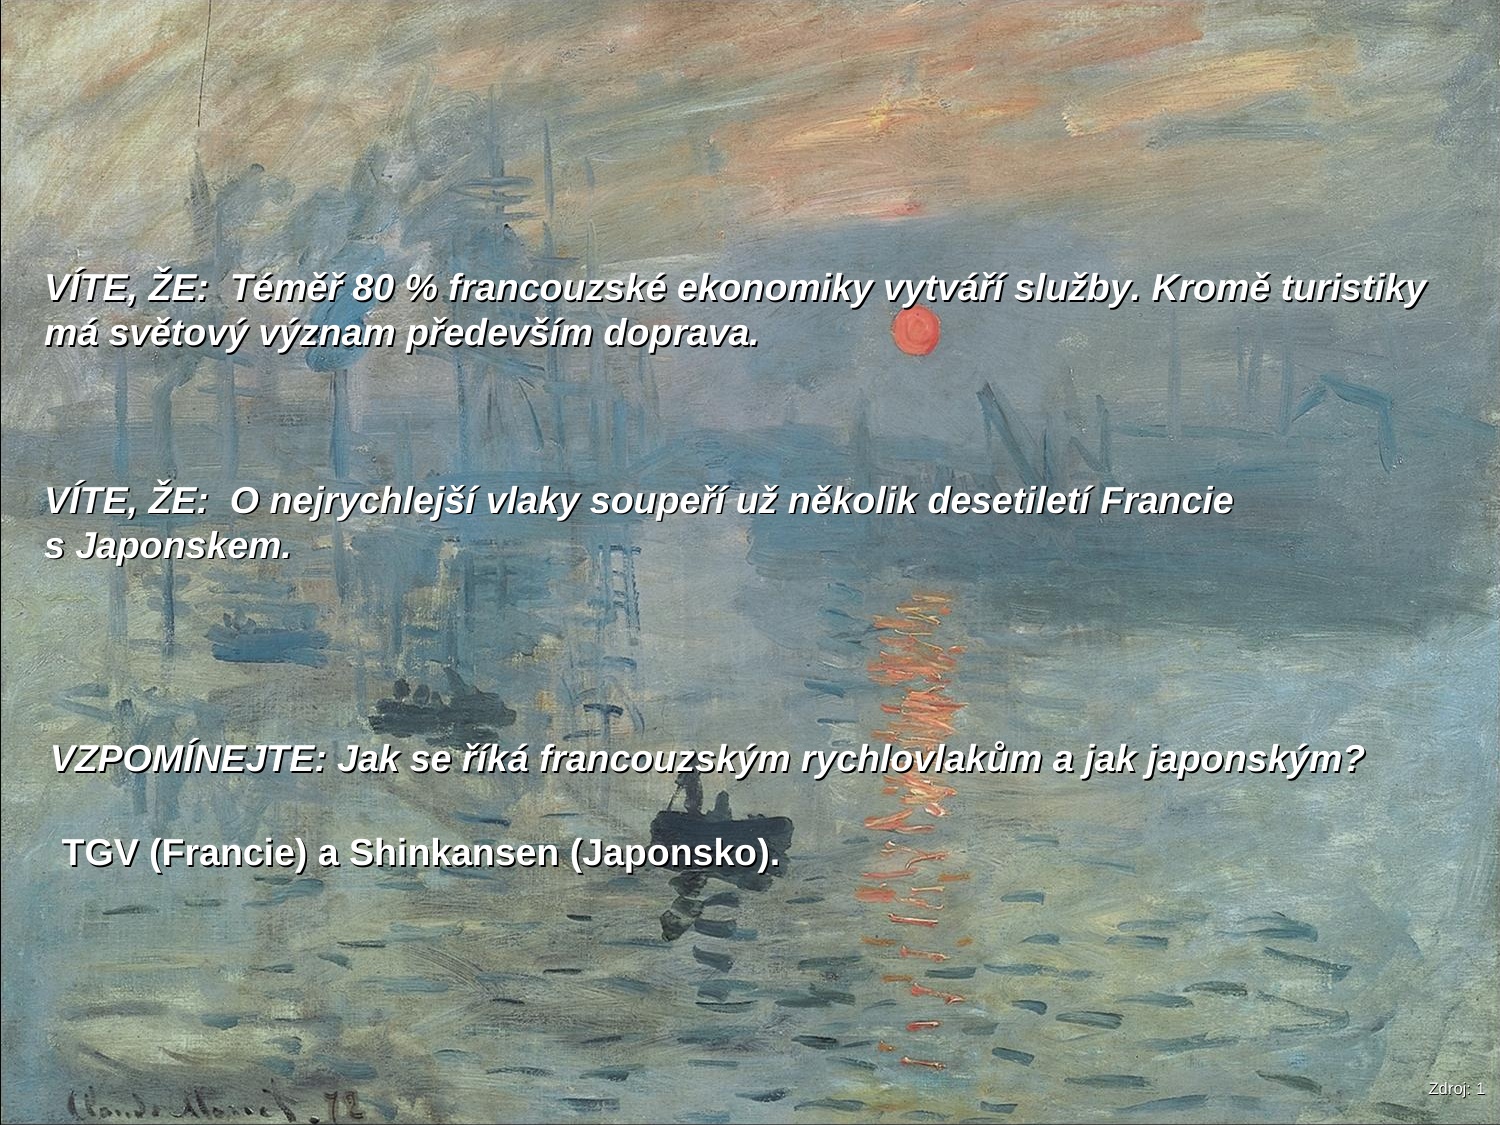

VÍTE, ŽE: Téměř 80 % francouzské ekonomiky vytváří služby. Kromě turistiky má světový význam především doprava.
VÍTE, ŽE: O nejrychlejší vlaky soupeří už několik desetiletí Francie
s Japonskem.
VZPOMÍNEJTE: Jak se říká francouzským rychlovlakům a jak japonským?
TGV (Francie) a Shinkansen (Japonsko).
Zdroj: 1